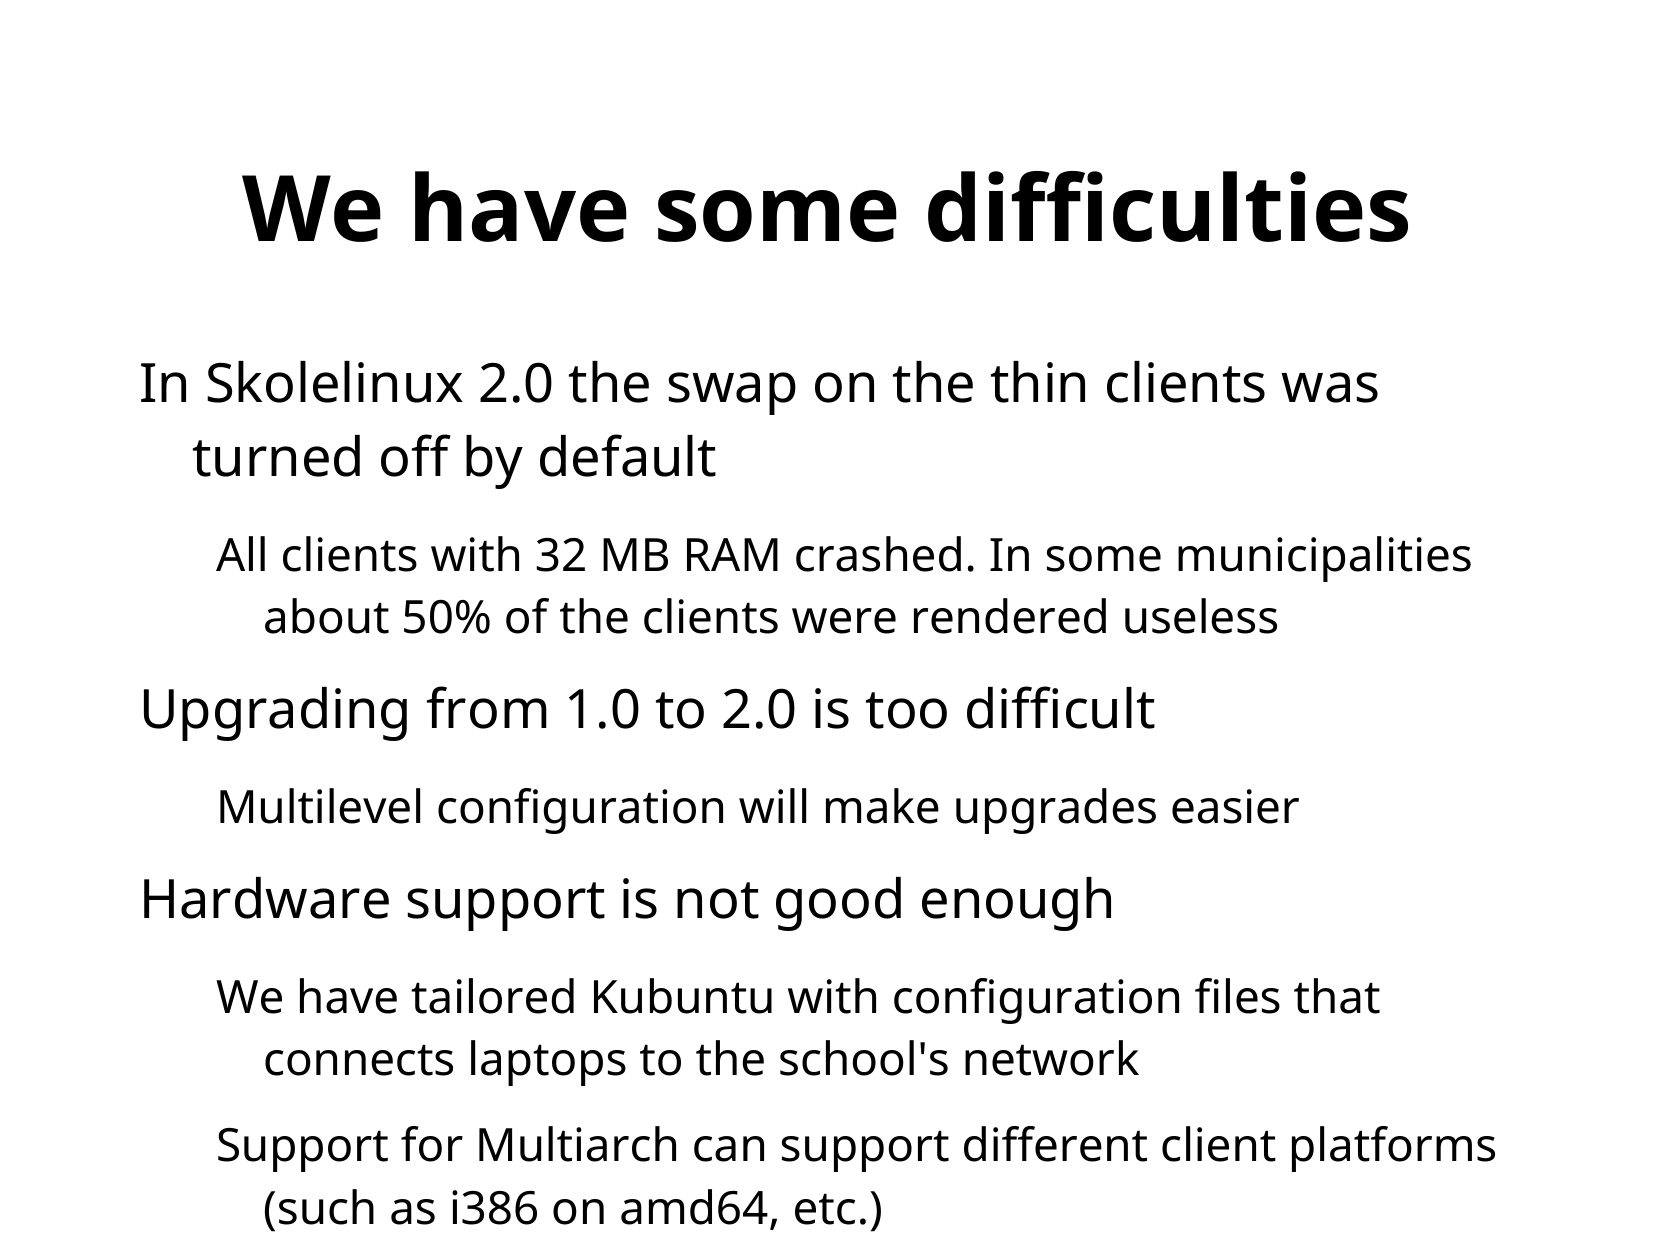

# We have some difficulties
In Skolelinux 2.0 the swap on the thin clients was turned off by default
All clients with 32 MB RAM crashed. In some municipalities about 50% of the clients were rendered useless
Upgrading from 1.0 to 2.0 is too difficult
Multilevel configuration will make upgrades easier
Hardware support is not good enough
We have tailored Kubuntu with configuration files that connects laptops to the school's network
Support for Multiarch can support different client platforms (such as i386 on amd64, etc.)